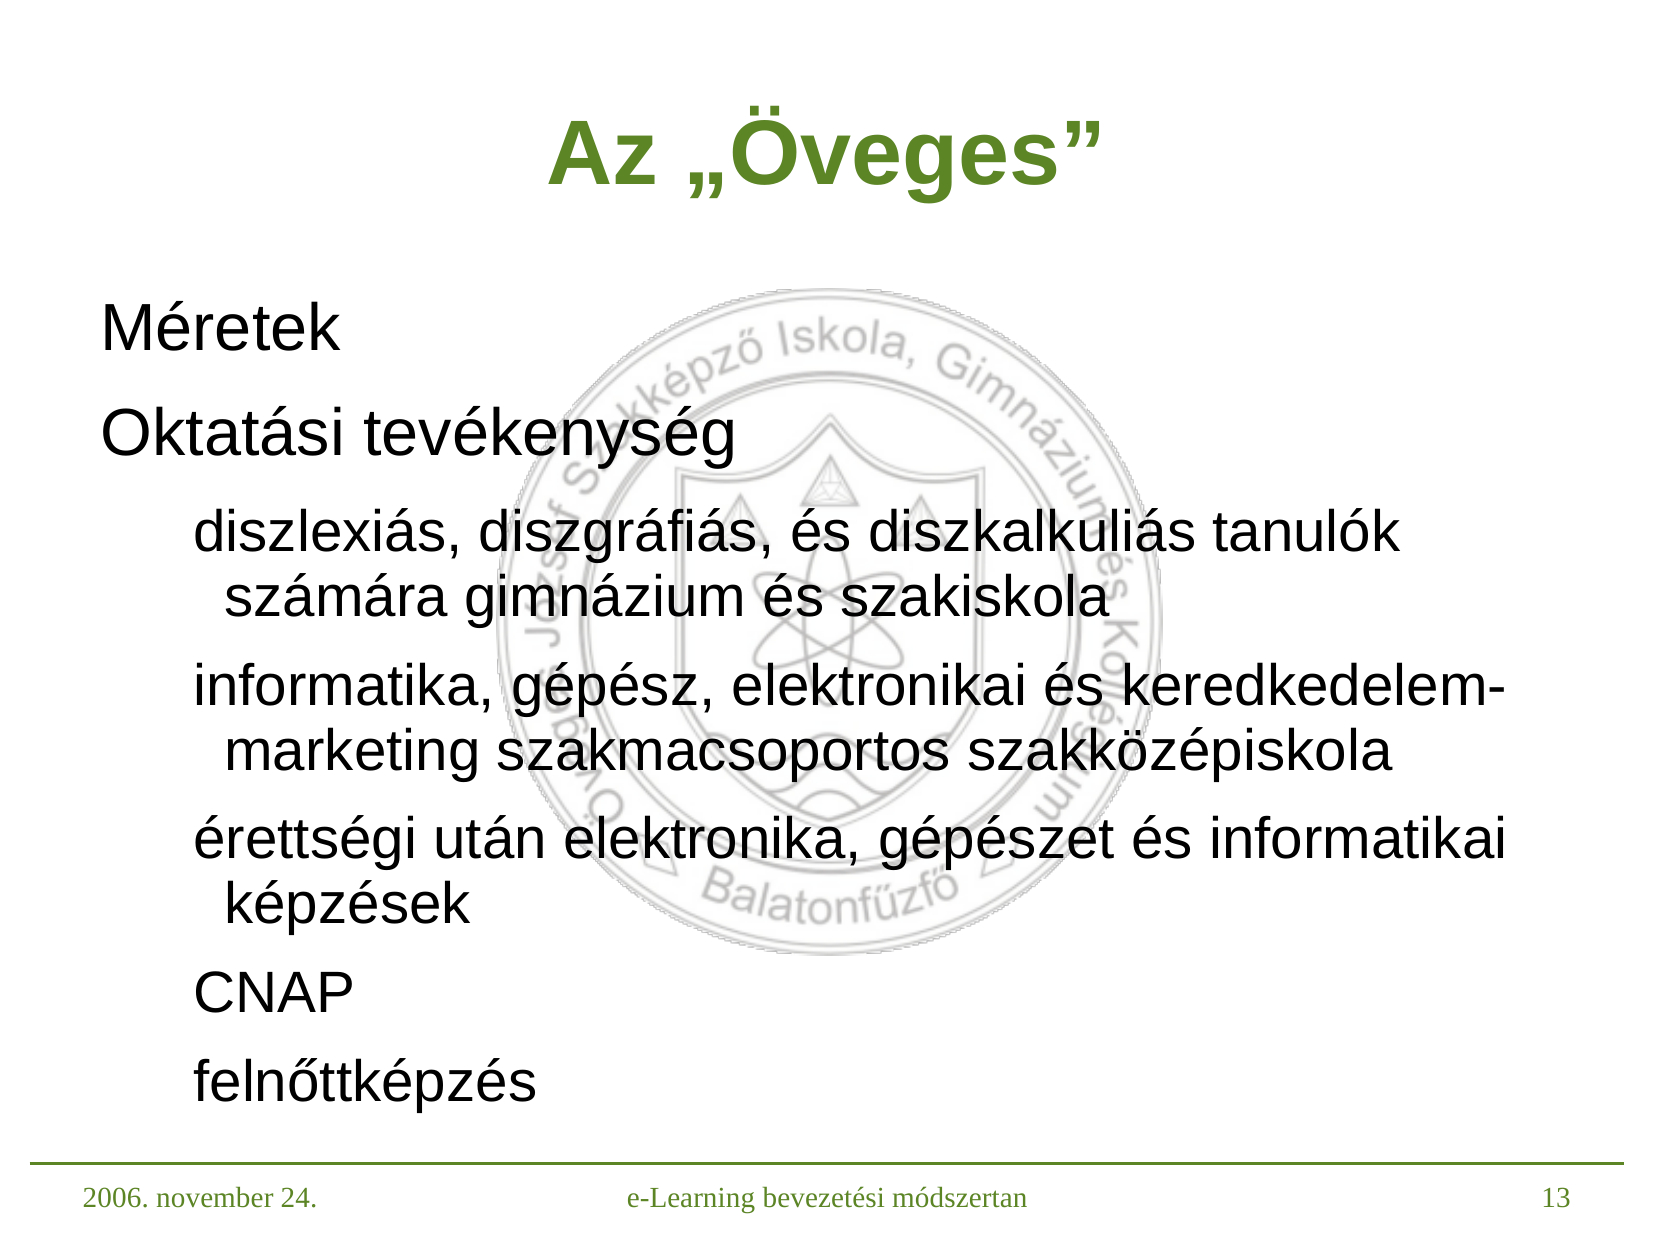

# Az „Öveges”
Méretek
Oktatási tevékenység
 diszlexiás, diszgráfiás, és diszkalkuliás tanulók számára gimnázium és szakiskola
 informatika, gépész, elektronikai és keredkedelem-marketing szakmacsoportos szakközépiskola
 érettségi után elektronika, gépészet és informatikai képzések
 CNAP
 felnőttképzés
2006. november 24.
e-Learning bevezetési módszertan
13